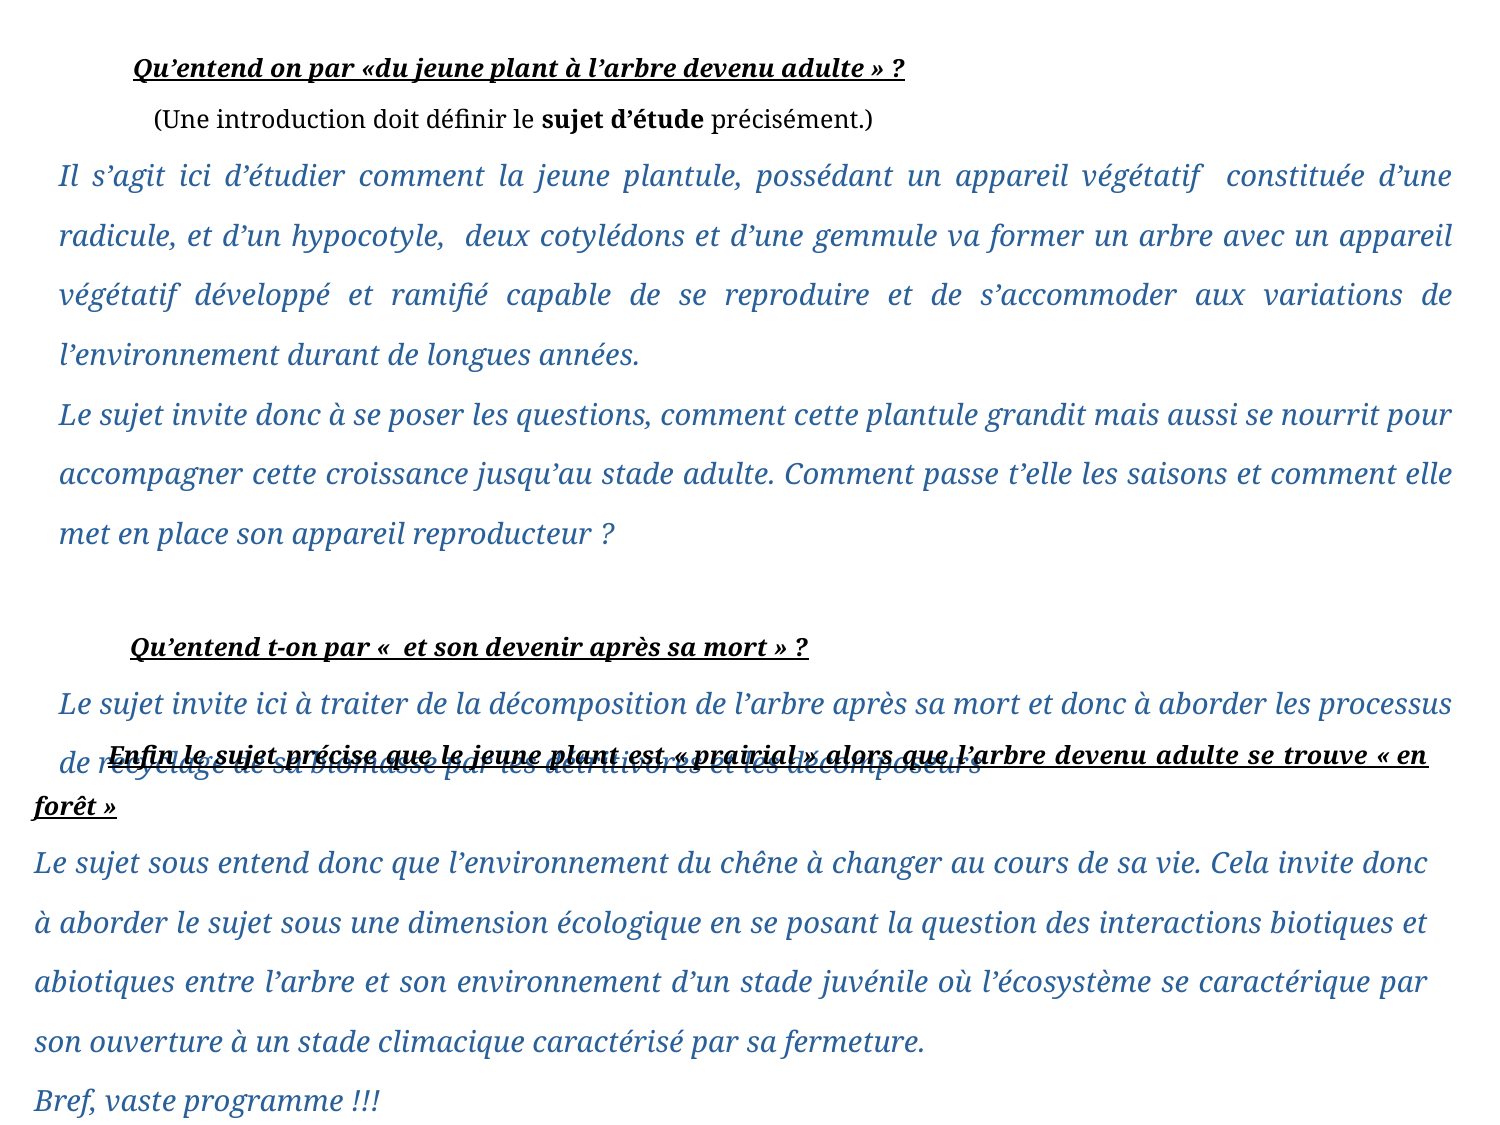

Qu’entend on par «du jeune plant à l’arbre devenu adulte » ?
(Une introduction doit définir le sujet d’étude précisément.)
Il s’agit ici d’étudier comment la jeune plantule, possédant un appareil végétatif constituée d’une radicule, et d’un hypocotyle, deux cotylédons et d’une gemmule va former un arbre avec un appareil végétatif développé et ramifié capable de se reproduire et de s’accommoder aux variations de l’environnement durant de longues années.
Le sujet invite donc à se poser les questions, comment cette plantule grandit mais aussi se nourrit pour accompagner cette croissance jusqu’au stade adulte. Comment passe t’elle les saisons et comment elle met en place son appareil reproducteur ?
Qu’entend t-on par «  et son devenir après sa mort » ?
Le sujet invite ici à traiter de la décomposition de l’arbre après sa mort et donc à aborder les processus de recyclage de sa biomasse par les détritivores et les décomposeurs
	Enfin le sujet précise que le jeune plant est « prairial » alors que l’arbre devenu adulte se trouve « en forêt »
Le sujet sous entend donc que l’environnement du chêne à changer au cours de sa vie. Cela invite donc à aborder le sujet sous une dimension écologique en se posant la question des interactions biotiques et abiotiques entre l’arbre et son environnement d’un stade juvénile où l’écosystème se caractérique par son ouverture à un stade climacique caractérisé par sa fermeture.
Bref, vaste programme !!!